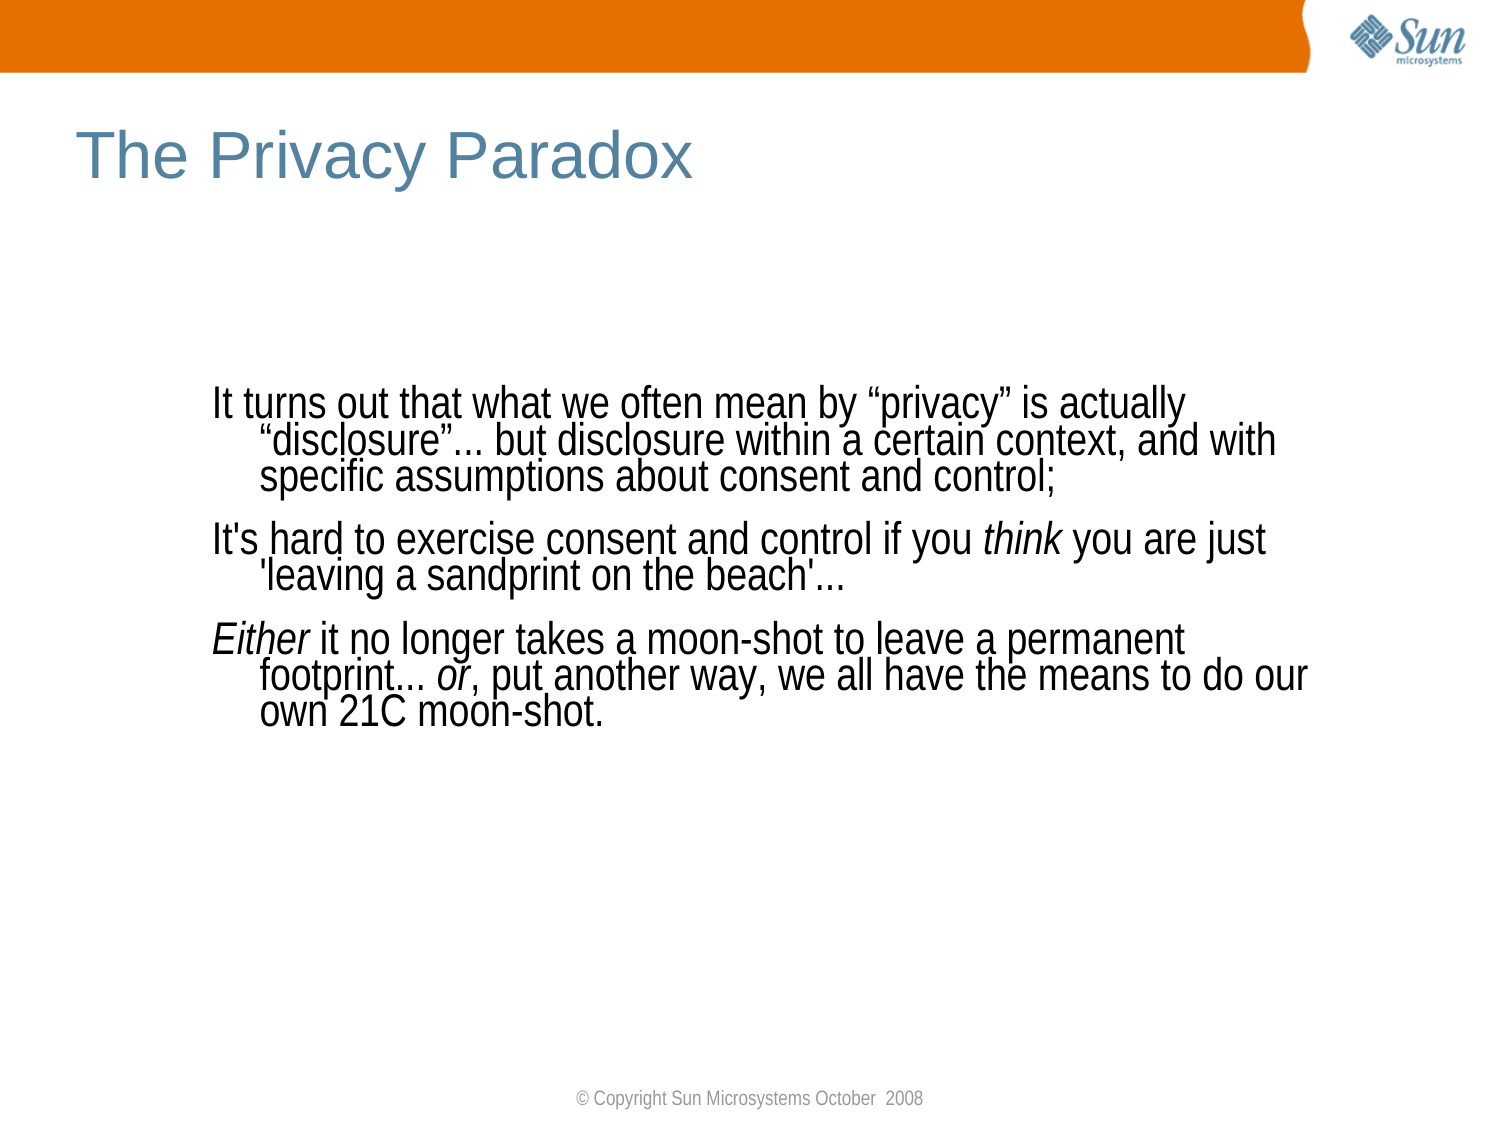

# The Privacy Paradox
It turns out that what we often mean by “privacy” is actually “disclosure”... but disclosure within a certain context, and with specific assumptions about consent and control;
It's hard to exercise consent and control if you think you are just 'leaving a sandprint on the beach'...
Either it no longer takes a moon-shot to leave a permanent footprint... or, put another way, we all have the means to do our own 21C moon-shot.